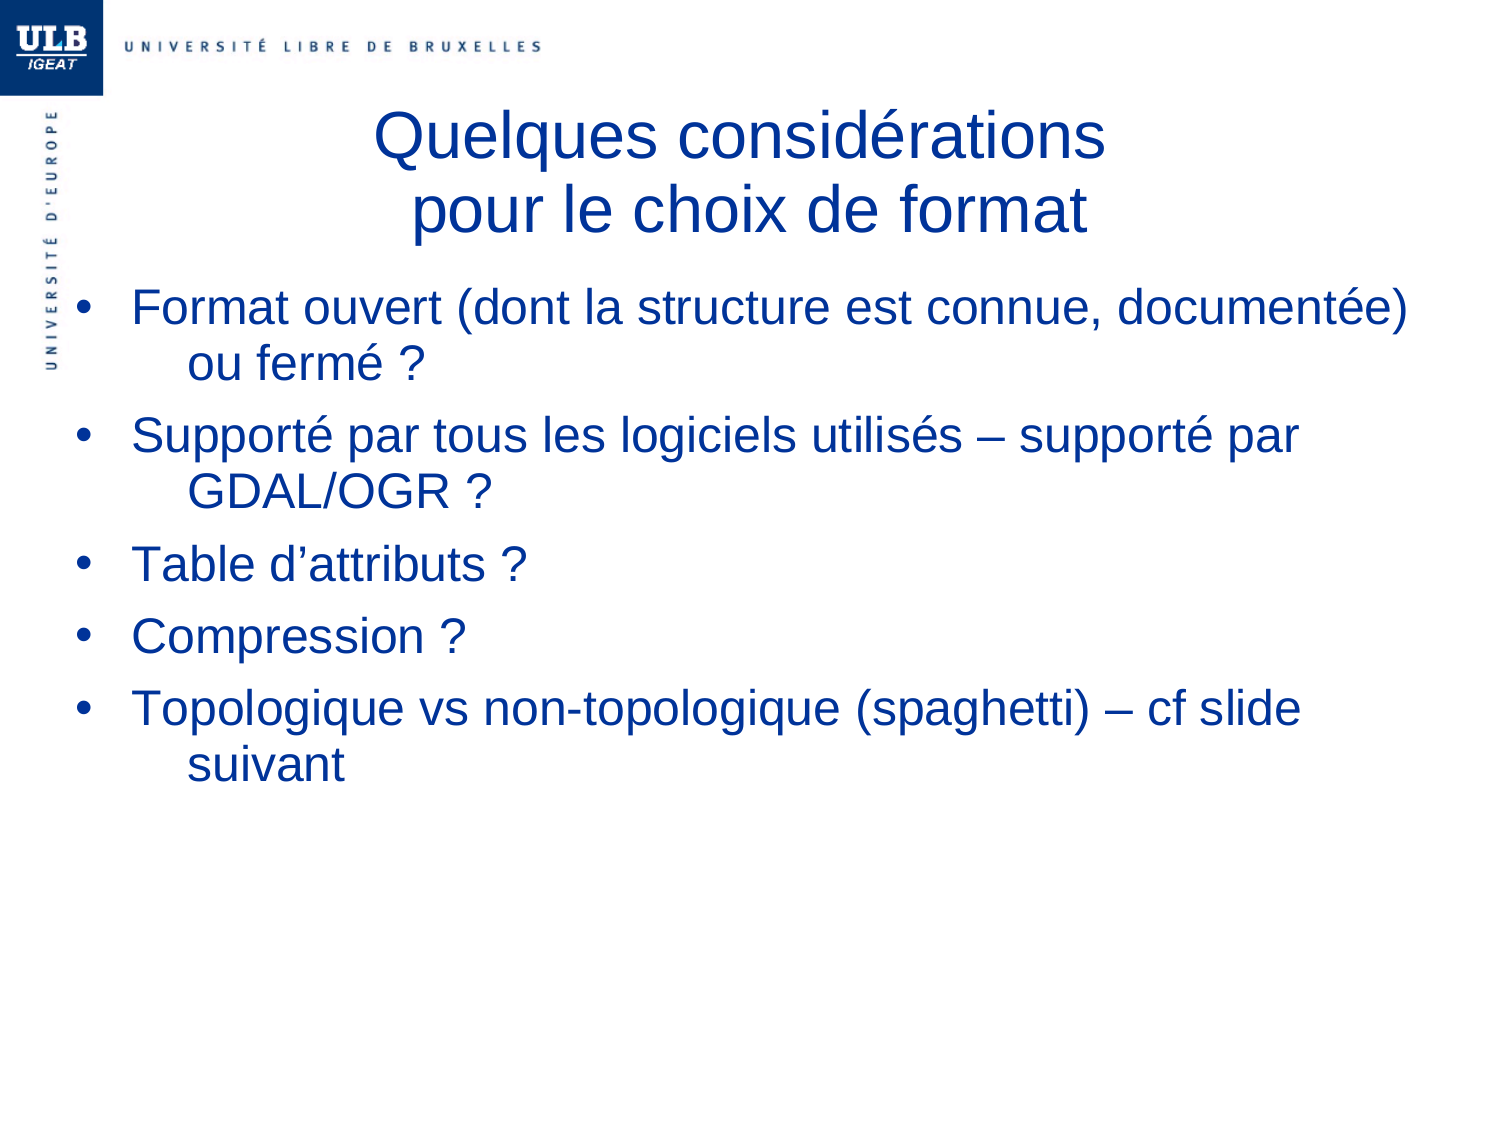

# Quelques considérations pour le choix de format
Format ouvert (dont la structure est connue, documentée) ou fermé ?
Supporté par tous les logiciels utilisés – supporté par GDAL/OGR ?
Table d’attributs ?
Compression ?
Topologique vs non-topologique (spaghetti) – cf slide suivant